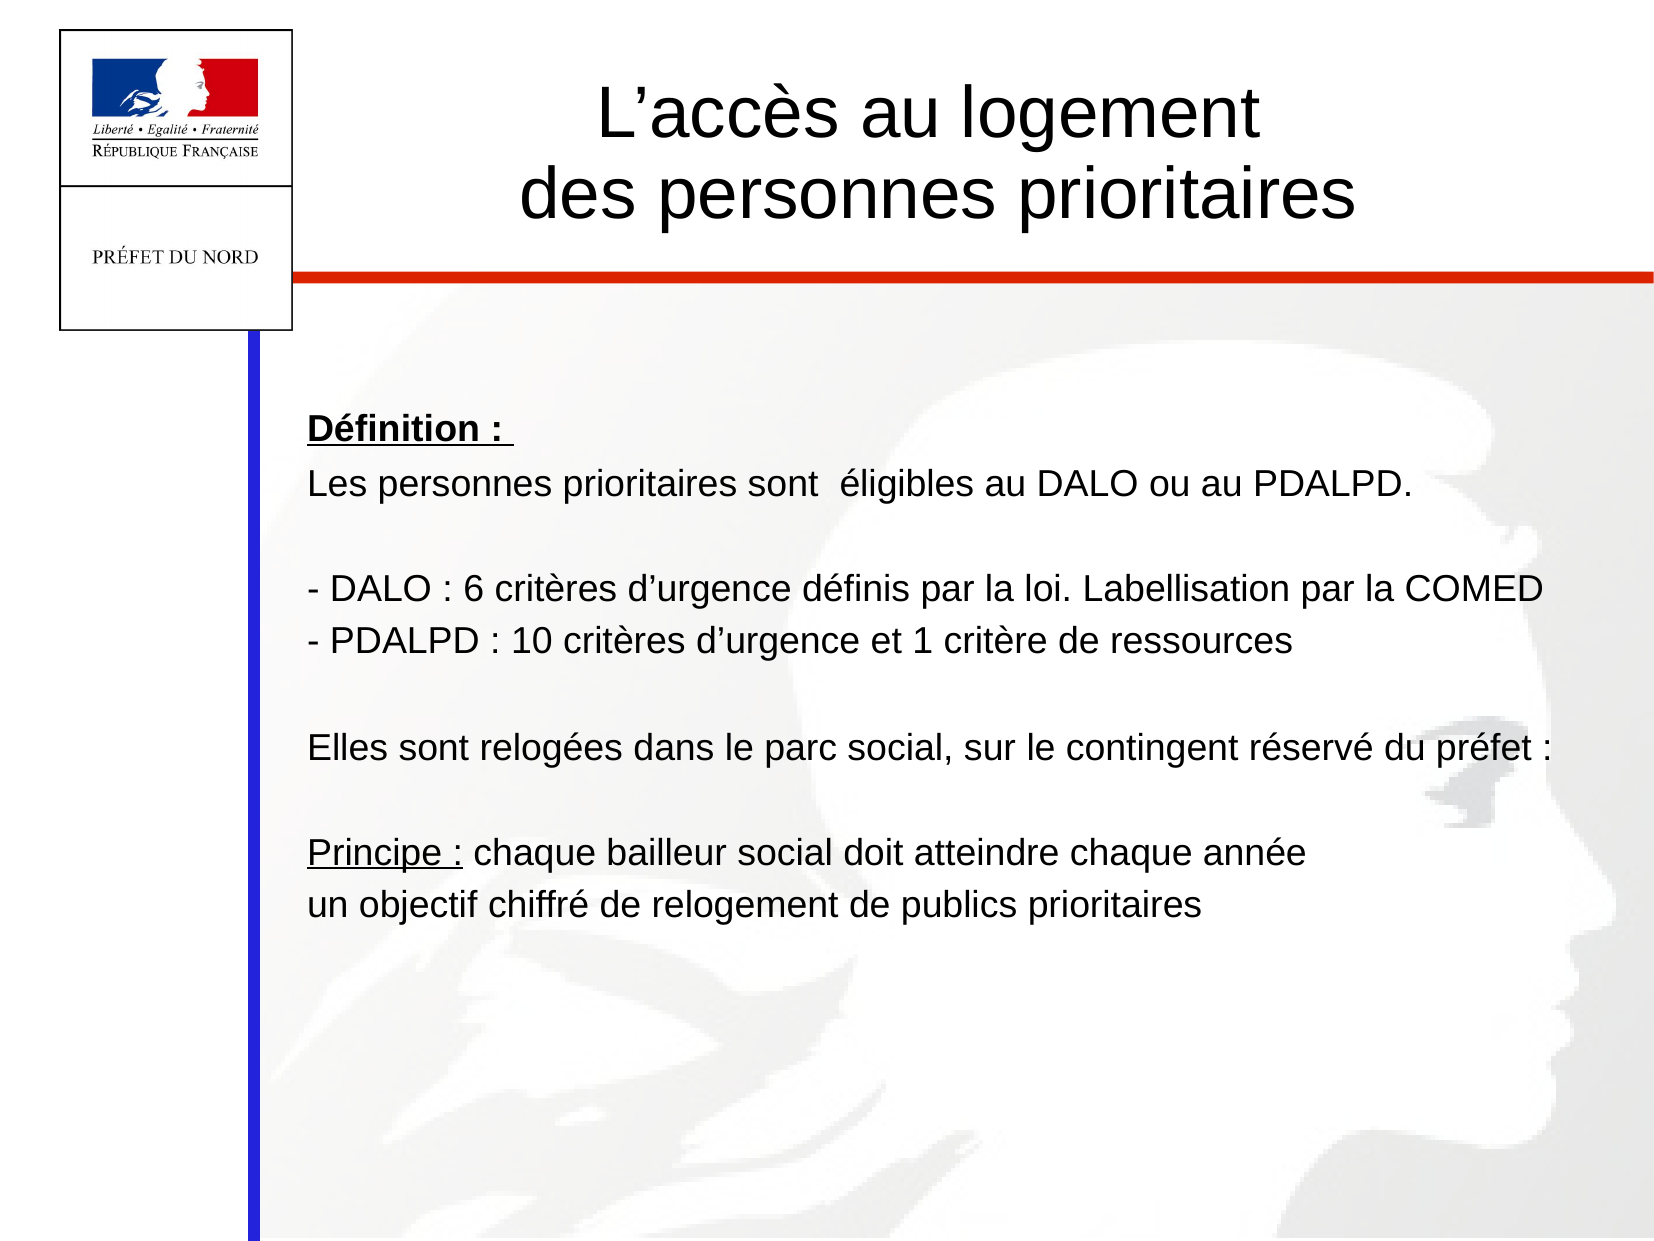

# L’accès au logement des personnes prioritaires
Définition :
Les personnes prioritaires sont éligibles au DALO ou au PDALPD.
- DALO : 6 critères d’urgence définis par la loi. Labellisation par la COMED
- PDALPD : 10 critères d’urgence et 1 critère de ressources
Elles sont relogées dans le parc social, sur le contingent réservé du préfet :
Principe : chaque bailleur social doit atteindre chaque année
un objectif chiffré de relogement de publics prioritaires